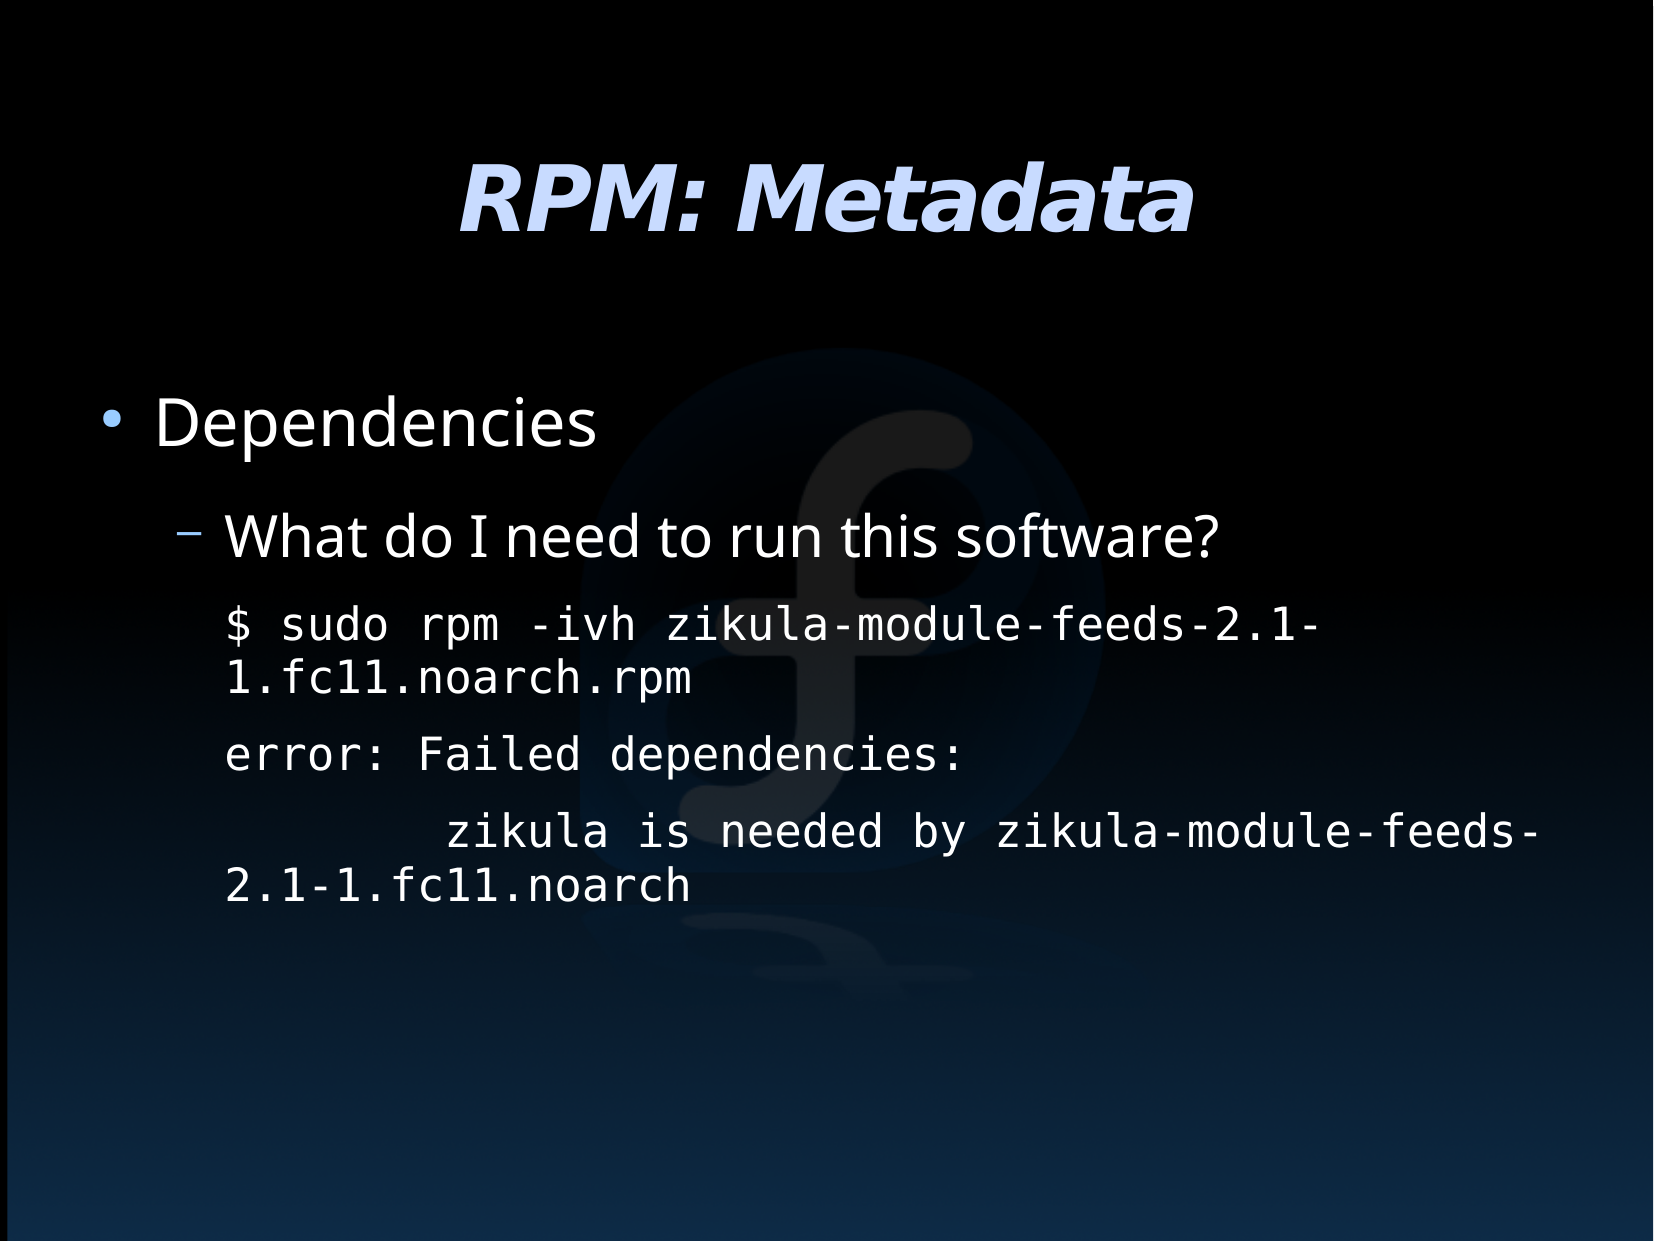

# RPM: Metadata
Dependencies
What do I need to run this software?
$ sudo rpm -ivh zikula-module-feeds-2.1-1.fc11.noarch.rpm
error: Failed dependencies:
 zikula is needed by zikula-module-feeds-2.1-1.fc11.noarch